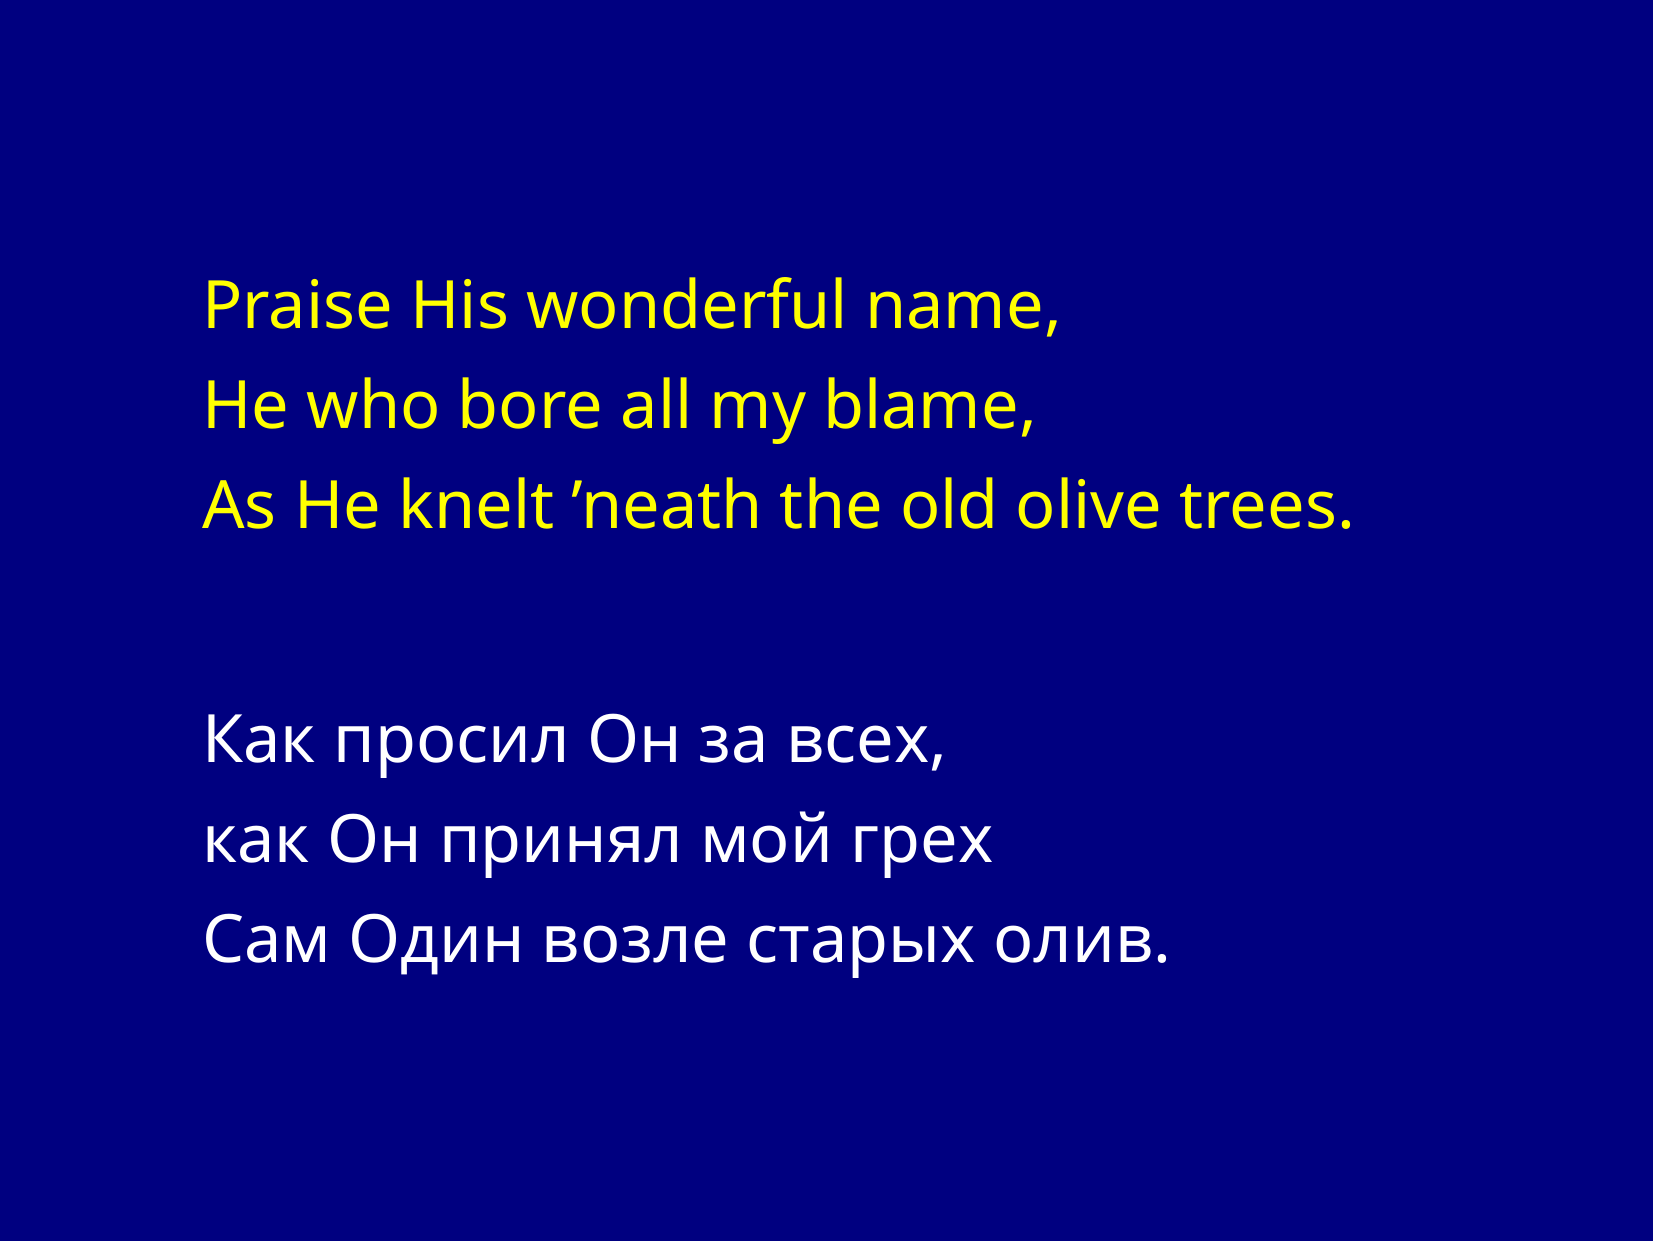

Praise His wonderful name,
	He who bore all my blame,
	As He knelt ’neath the old olive trees.
	Как просил Он за всех,
	как Он принял мой грех
	Сам Один возле старых олив.